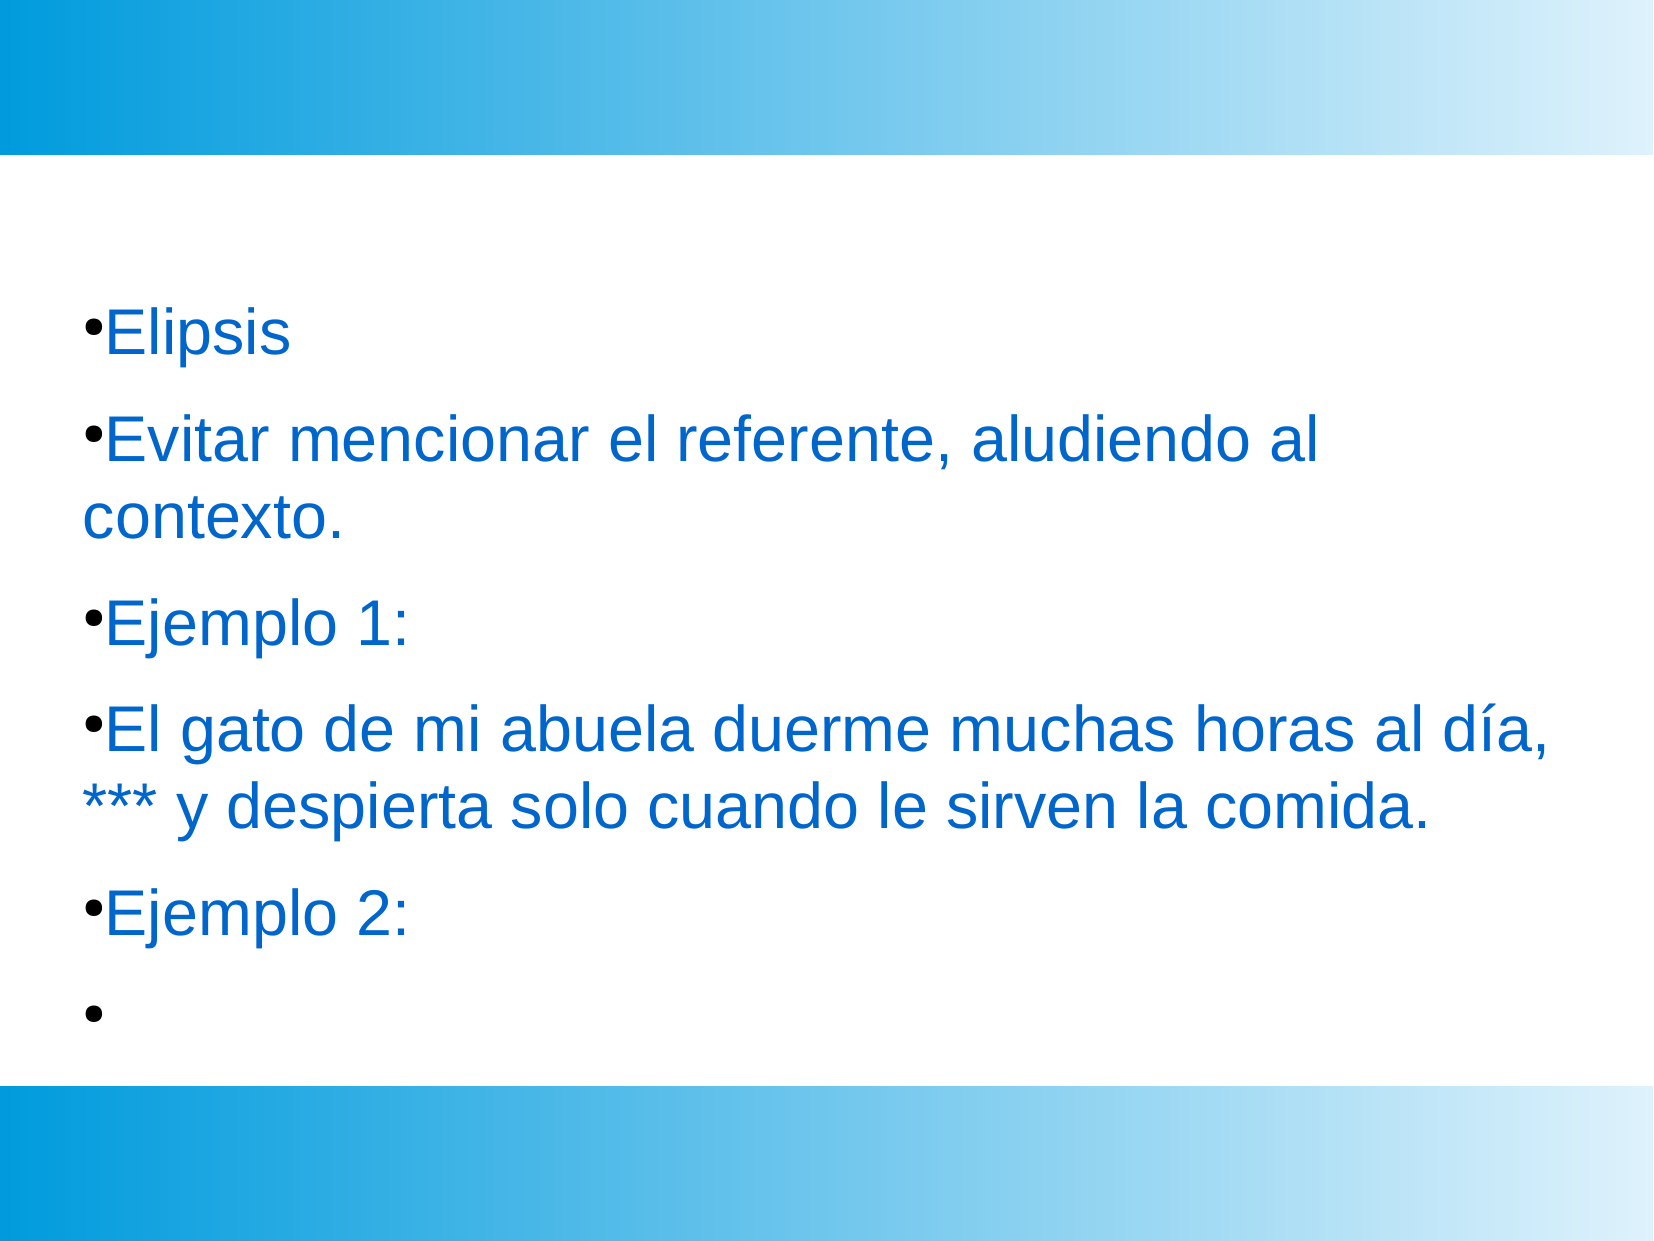

#
Elipsis
Evitar mencionar el referente, aludiendo al contexto.
Ejemplo 1:
El gato de mi abuela duerme muchas horas al día, *** y despierta solo cuando le sirven la comida.
Ejemplo 2: